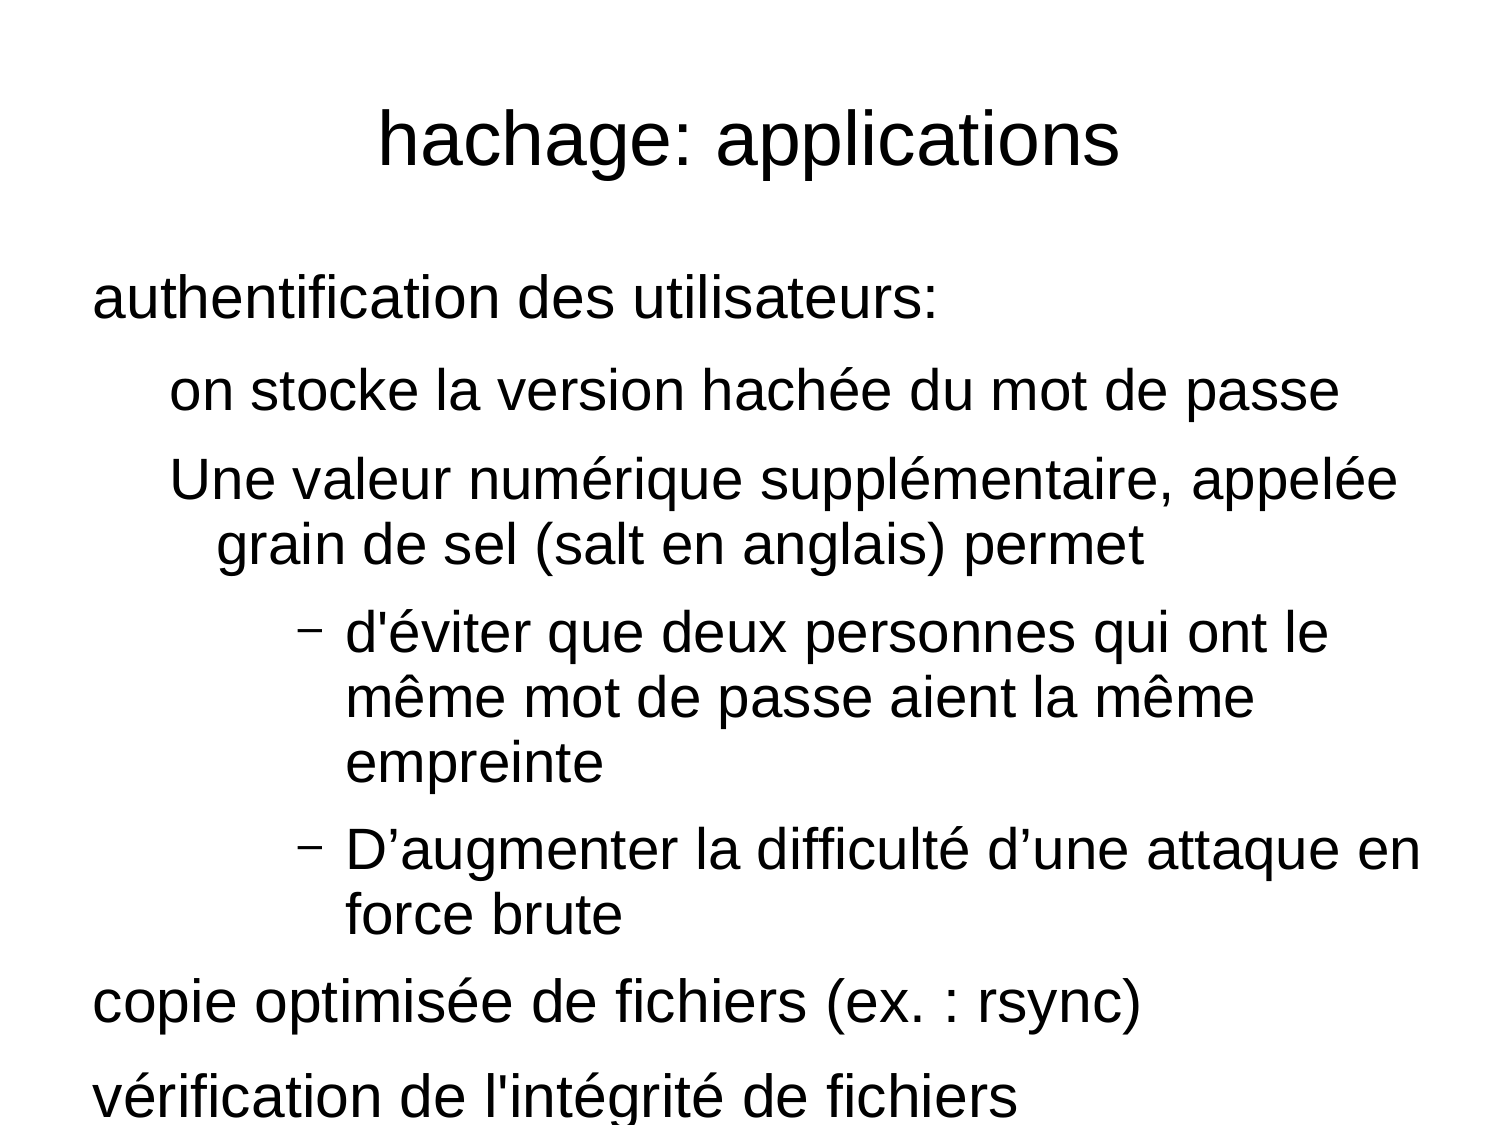

# hachage: applications
authentification des utilisateurs:
on stocke la version hachée du mot de passe
Une valeur numérique supplémentaire, appelée grain de sel (salt en anglais) permet
d'éviter que deux personnes qui ont le même mot de passe aient la même empreinte
D’augmenter la difficulté d’une attaque en force brute
copie optimisée de fichiers (ex. : rsync)
vérification de l'intégrité de fichiers